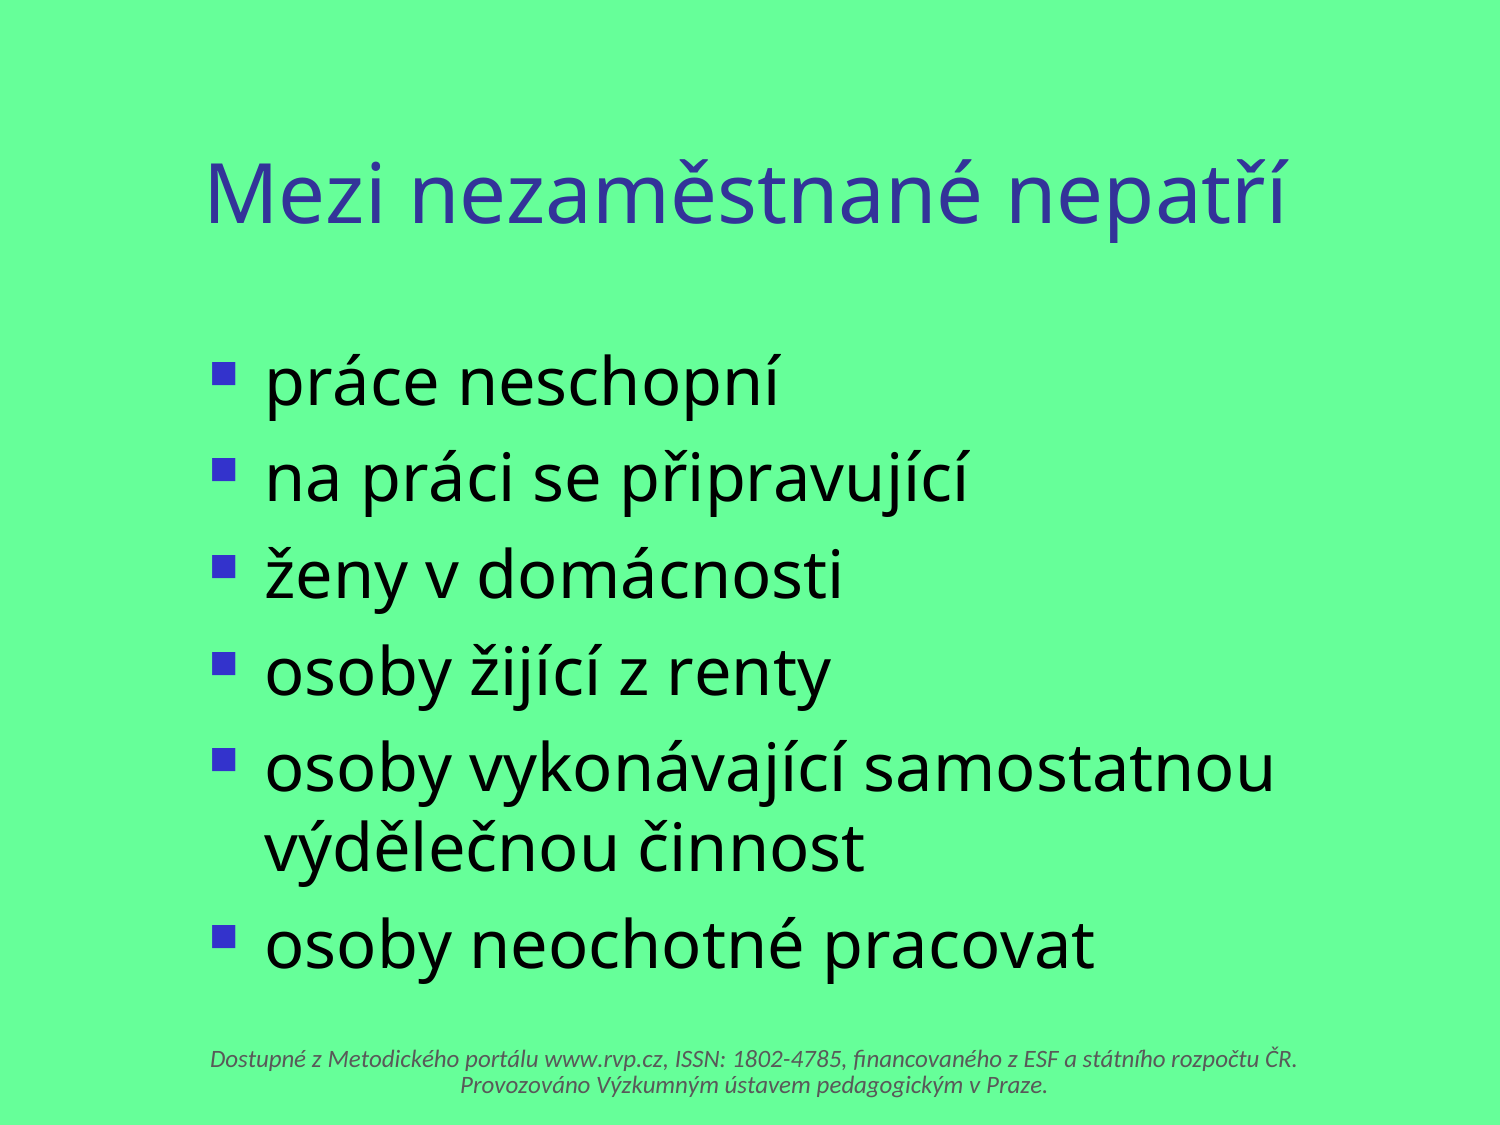

# Mezi nezaměstnané nepatří
práce neschopní
na práci se připravující
ženy v domácnosti
osoby žijící z renty
osoby vykonávající samostatnou výdělečnou činnost
osoby neochotné pracovat
Dostupné z Metodického portálu www.rvp.cz, ISSN: 1802-4785, financovaného z ESF a státního rozpočtu ČR. Provozováno Výzkumným ústavem pedagogickým v Praze.